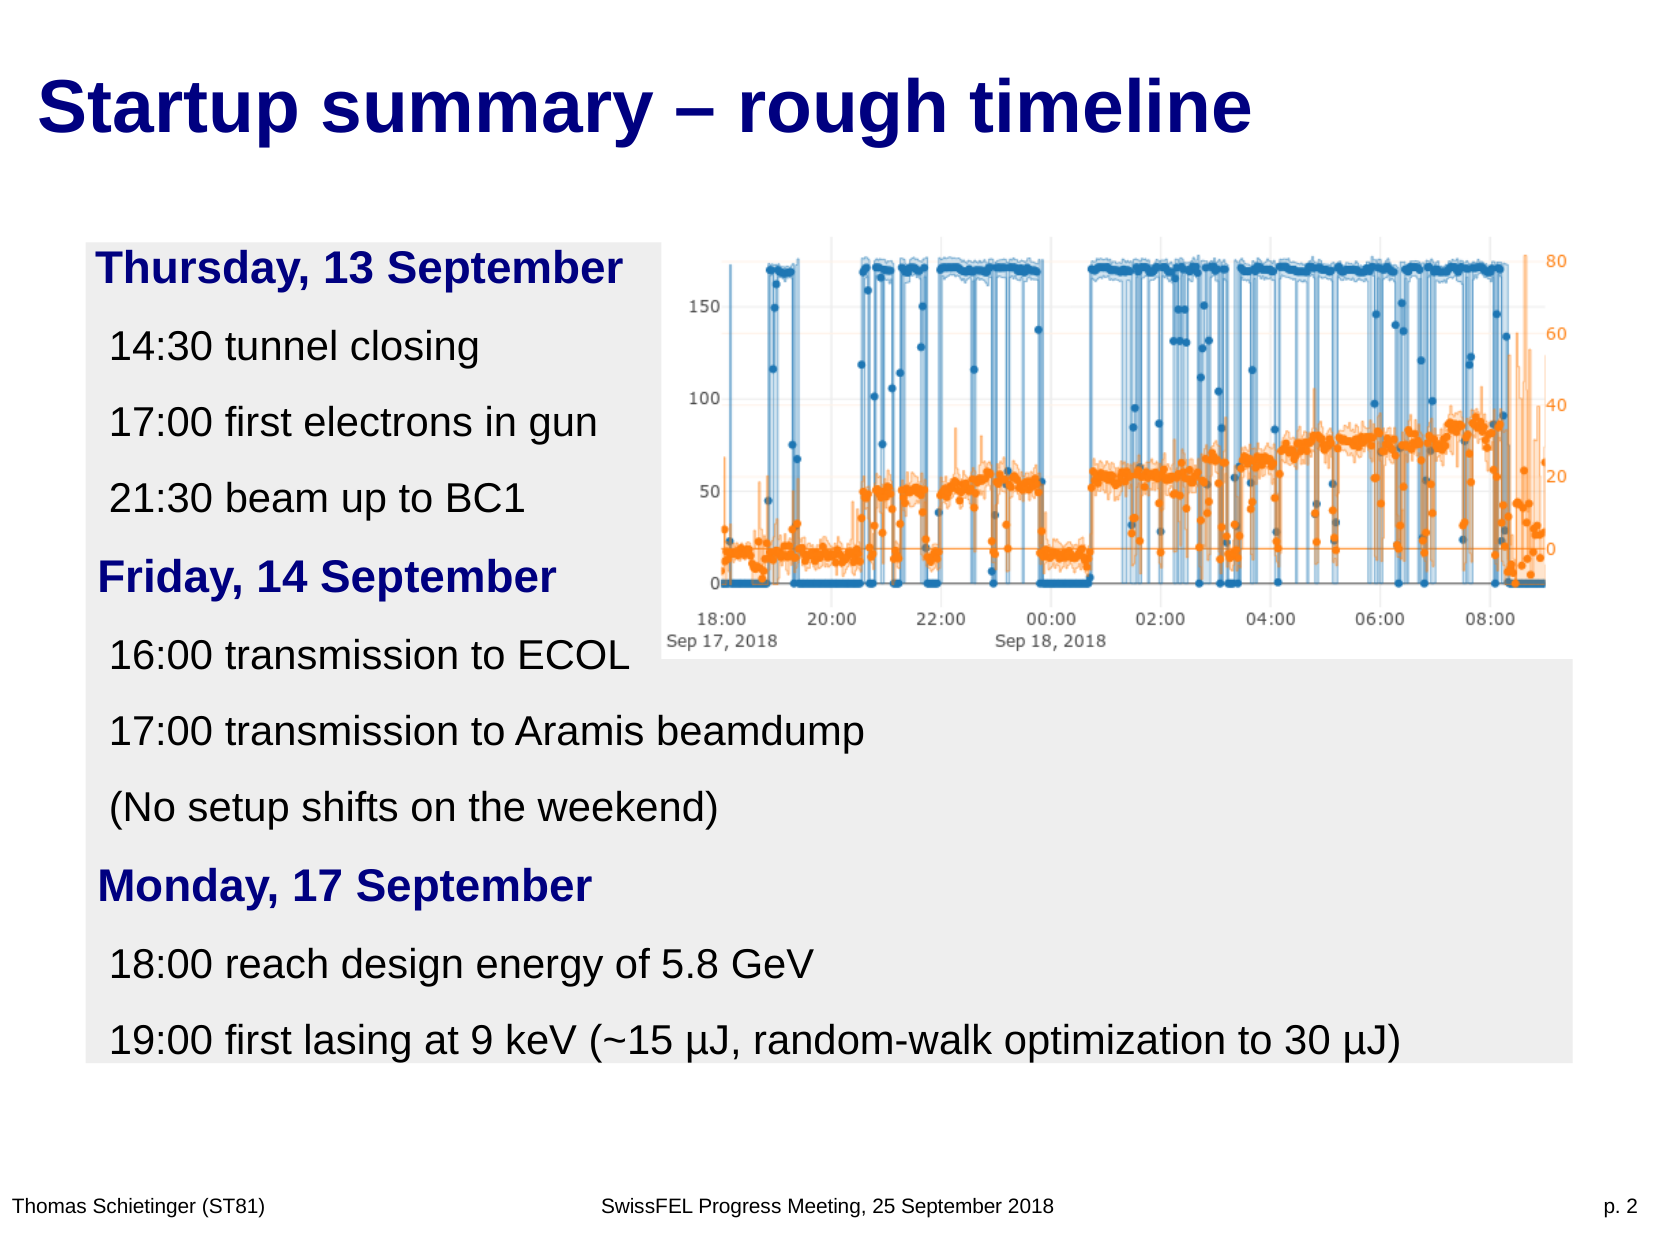

# Startup summary – rough timeline
 Thursday, 13 September
 14:30 tunnel closing
 17:00 first electrons in gun
 21:30 beam up to BC1
 Friday, 14 September
 16:00 transmission to ECOL
 17:00 transmission to Aramis beamdump
 (No setup shifts on the weekend)
 Monday, 17 September
 18:00 reach design energy of 5.8 GeV
 19:00 first lasing at 9 keV (~15 µJ, random-walk optimization to 30 µJ)
2